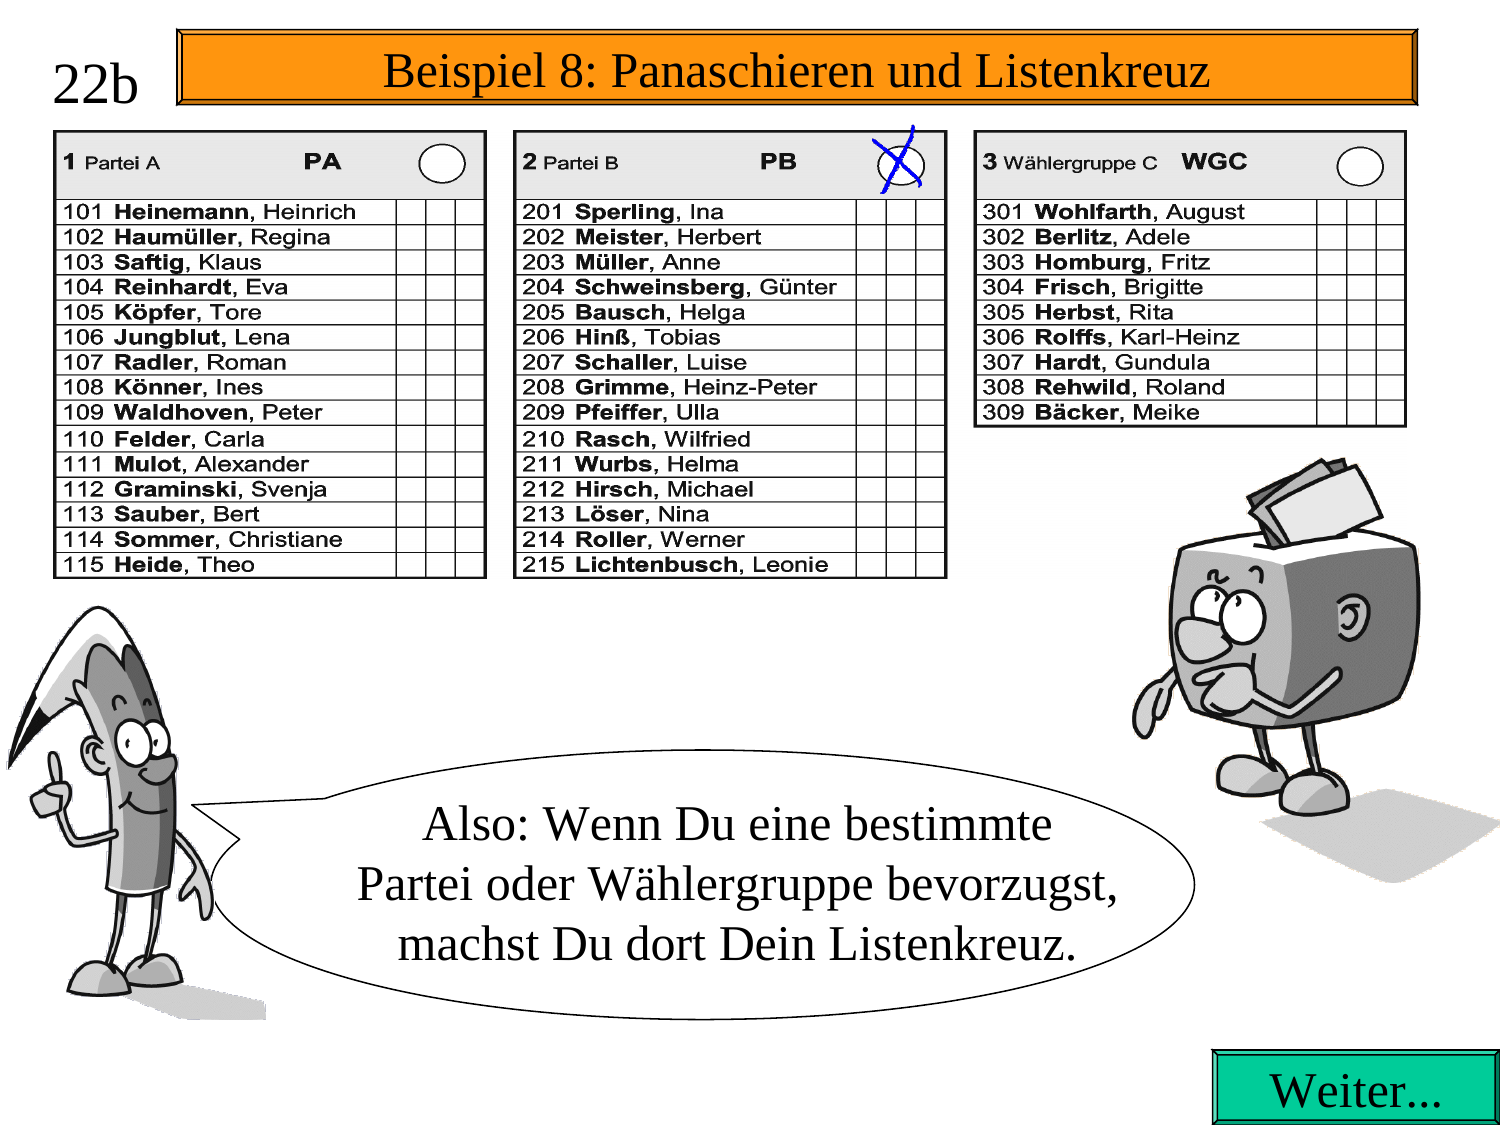

Beispiel 8: Panaschieren und Listenkreuz
22b
Also: Wenn Du eine bestimmte
Partei oder Wählergruppe bevorzugst,
machst Du dort Dein Listenkreuz.
Weiter...